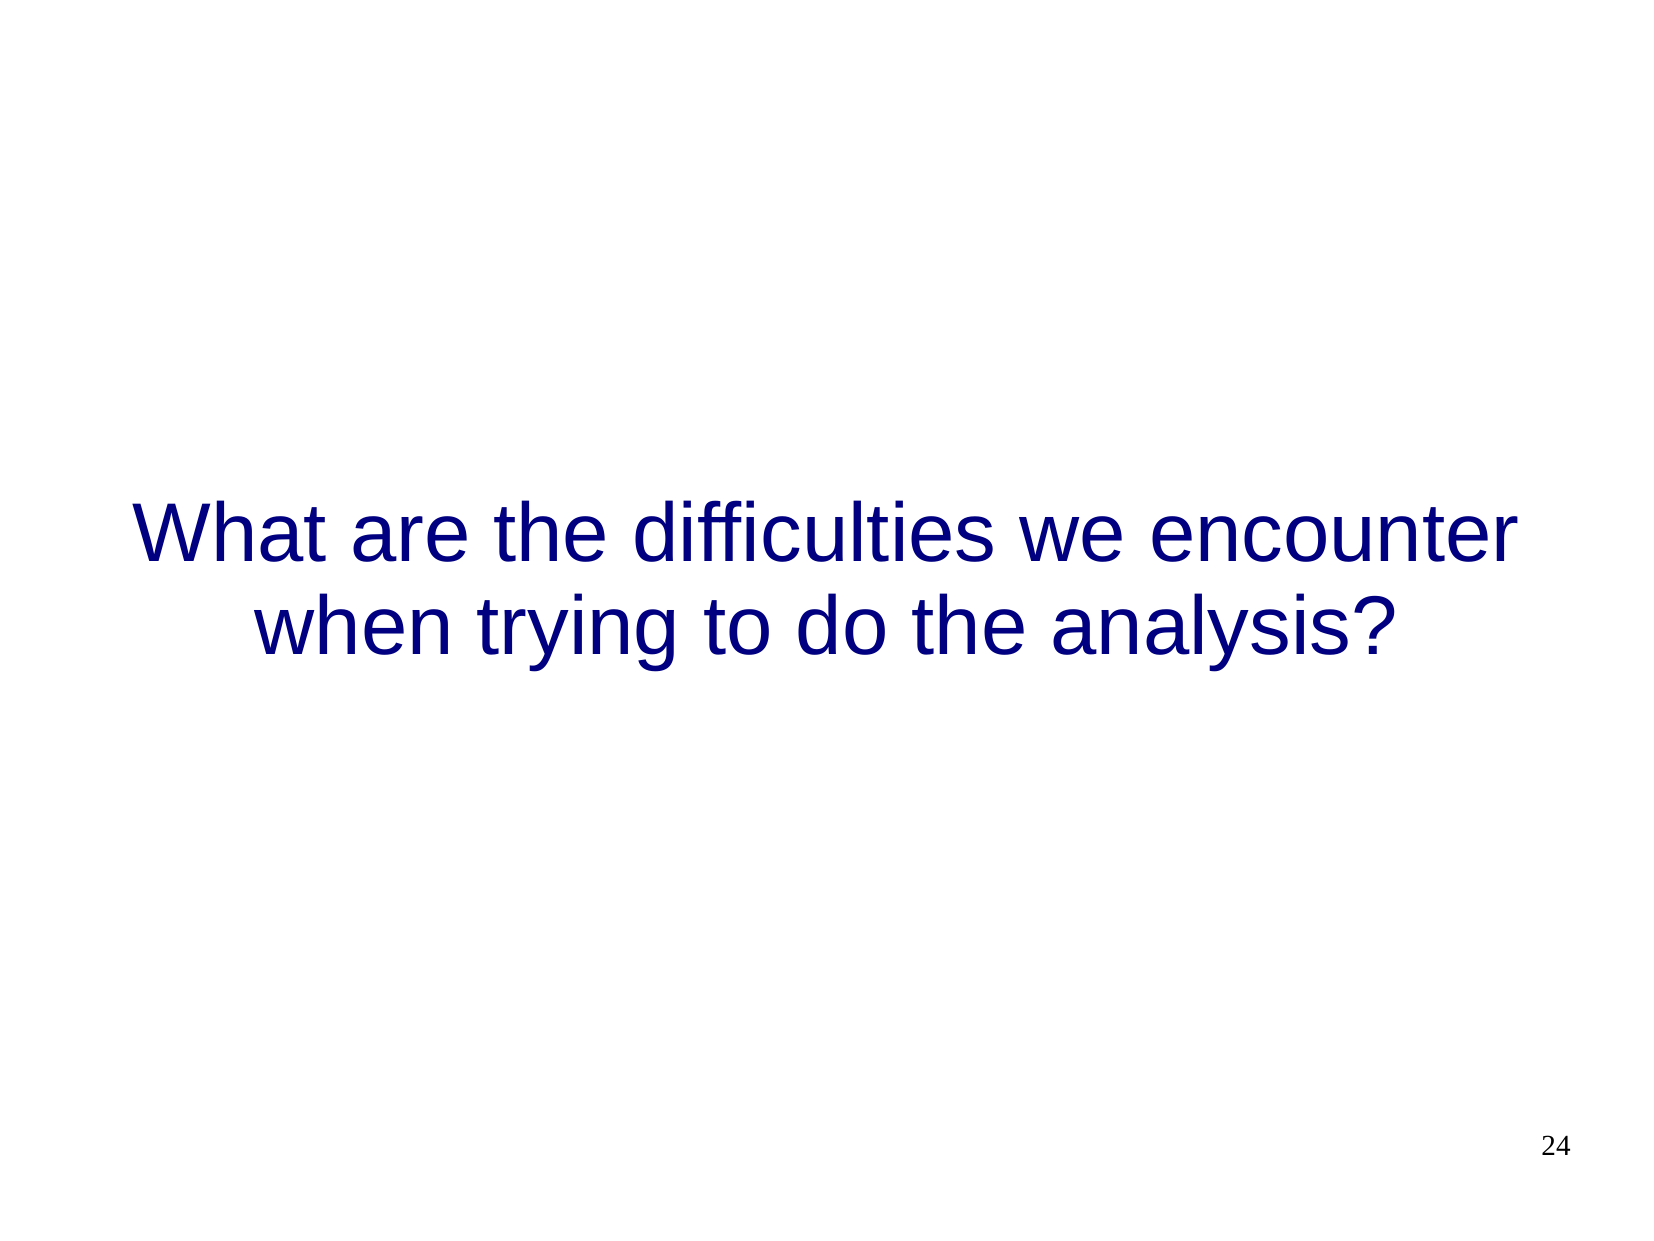

# What are the difficulties we encounter when trying to do the analysis?
24